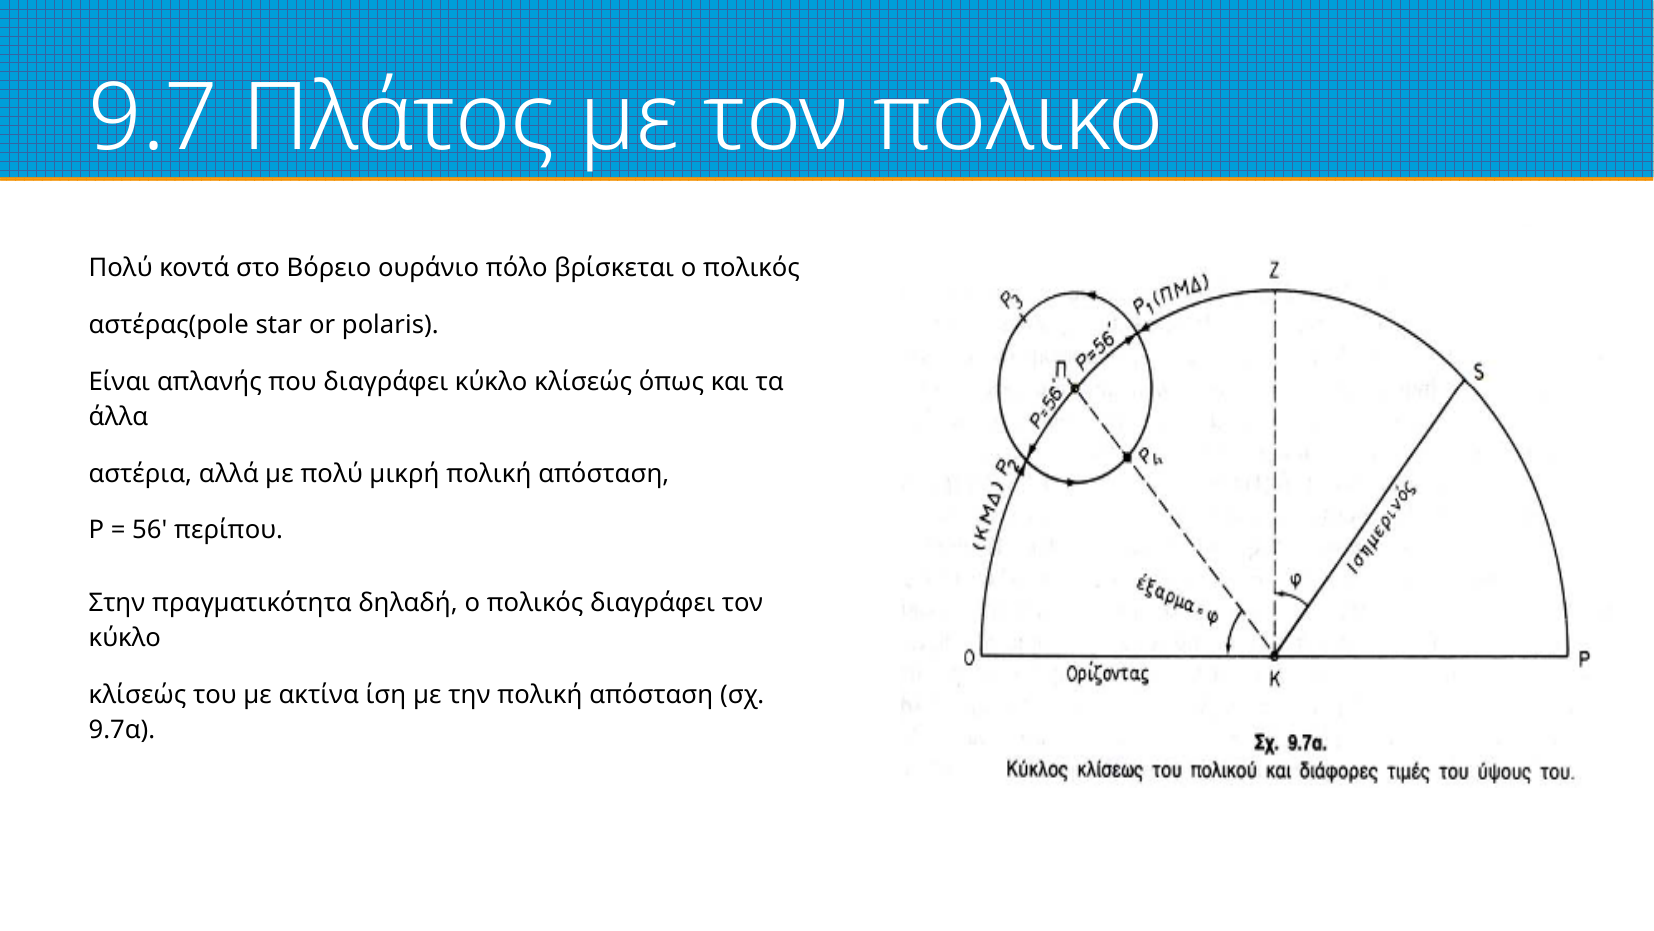

# 9.7 Πλάτος με τον πολικό
Πολύ κοντά στο Βόρειο ουράνιο πόλο βρίσκεται ο πολικός
αστέρας(pole star or polaris).
Είναι απλανής που διαγράφει κύκλο κλίσεώς όπως και τα άλλα
αστέρια, αλλά µε πολύ μικρή πολική απόσταση,
Ρ = 56' περίπου.
Στην πραγµατικότητα δηλαδή, ο πολικός διαγράφει τον κύκλο
κλίσεώς του με ακτίνα ίση με την πολική απόσταση (σχ. 9.7α).